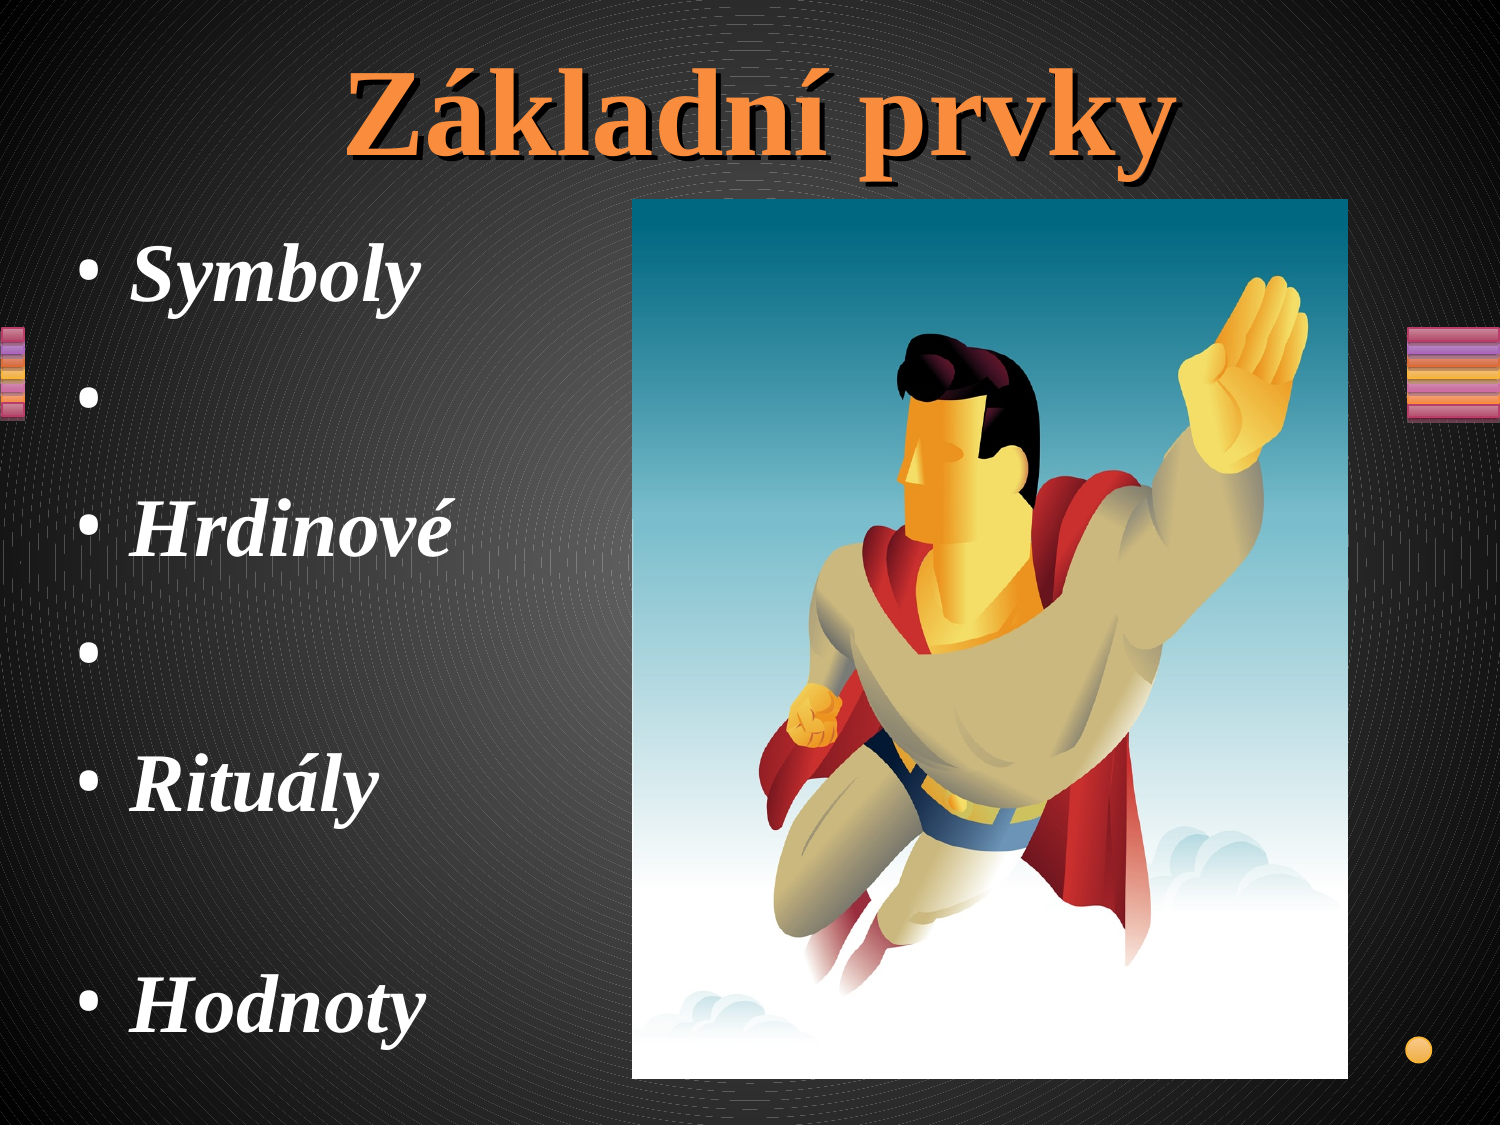

Základní prvky
# Symboly
Hrdinové
Rituály
Hodnoty